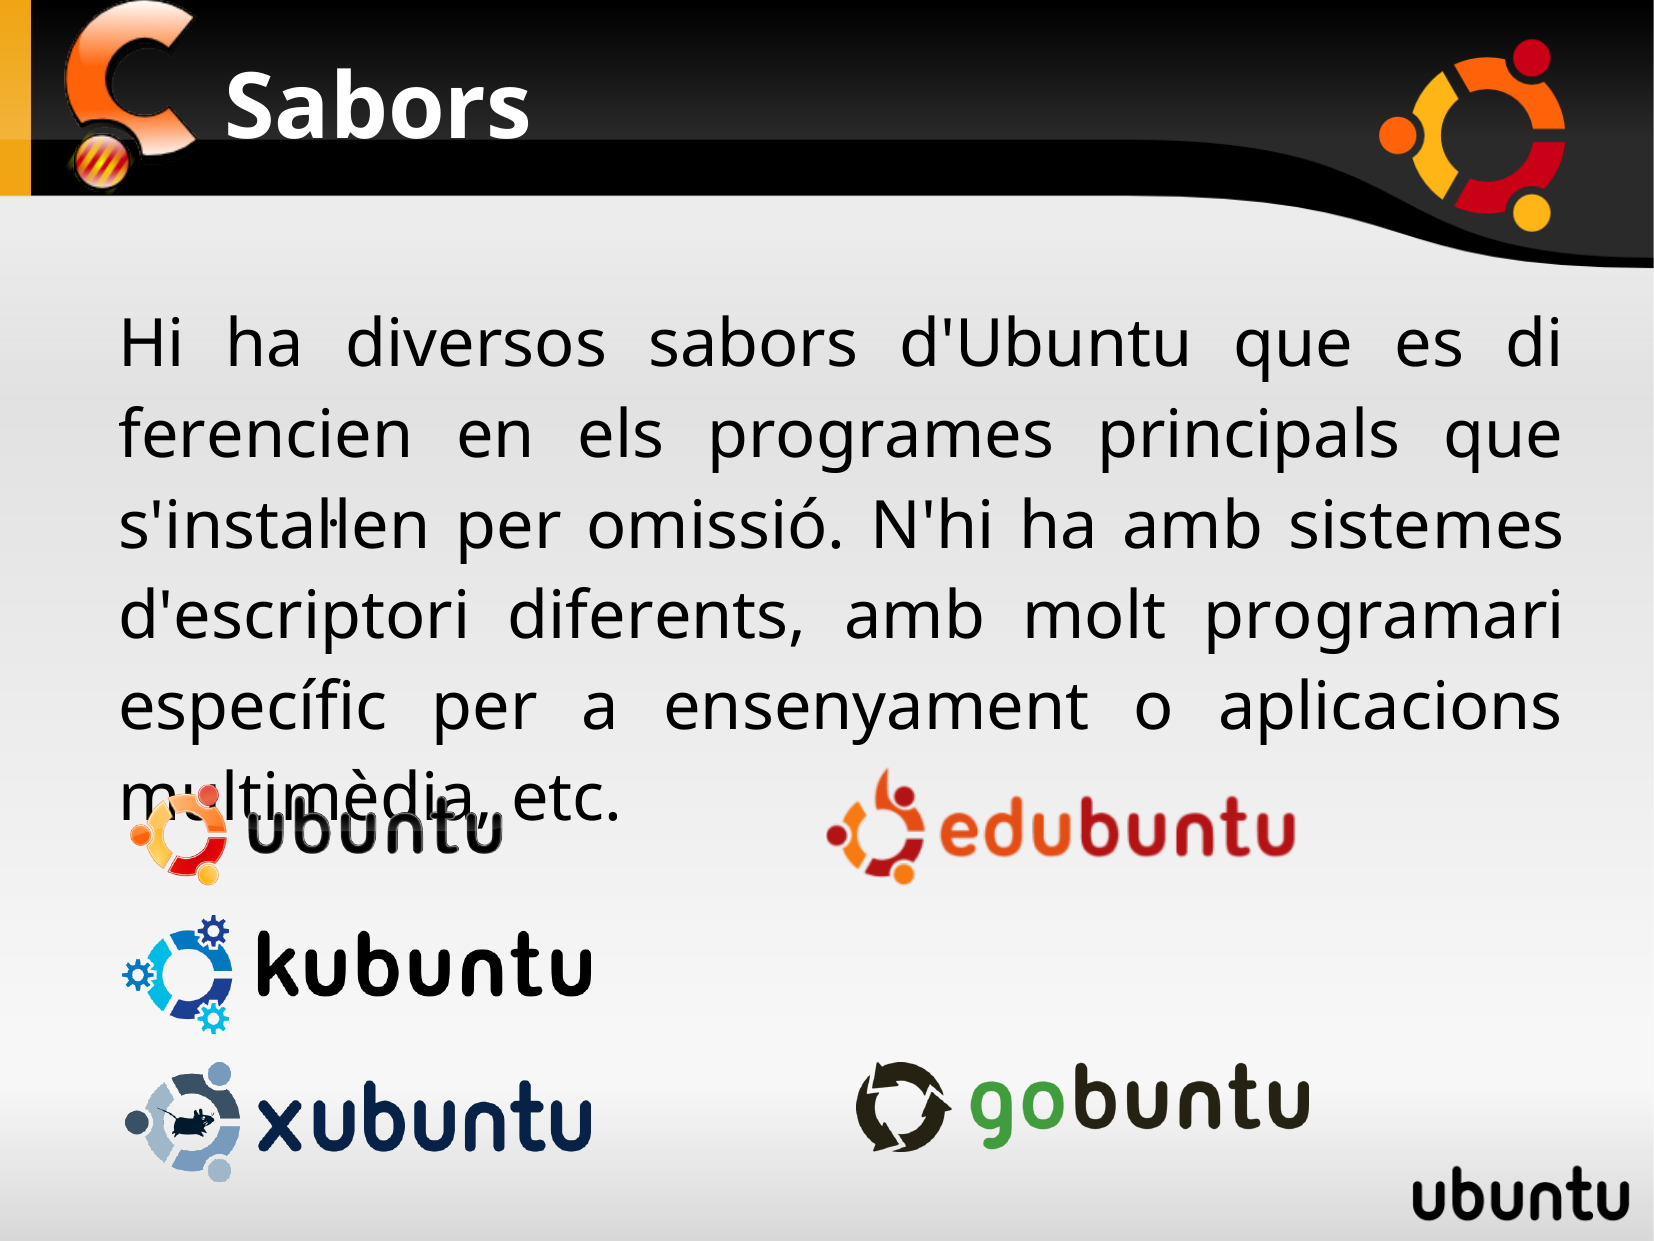

# Sabors
Hi ha diversos sabors d'Ubuntu que es di­ferencien en els programes principals que s'instal·len per omissió. N'hi ha amb siste­mes d'escriptori diferents, amb molt pro­gramari específic per a ensenyament o aplicacions multimèdia, etc.